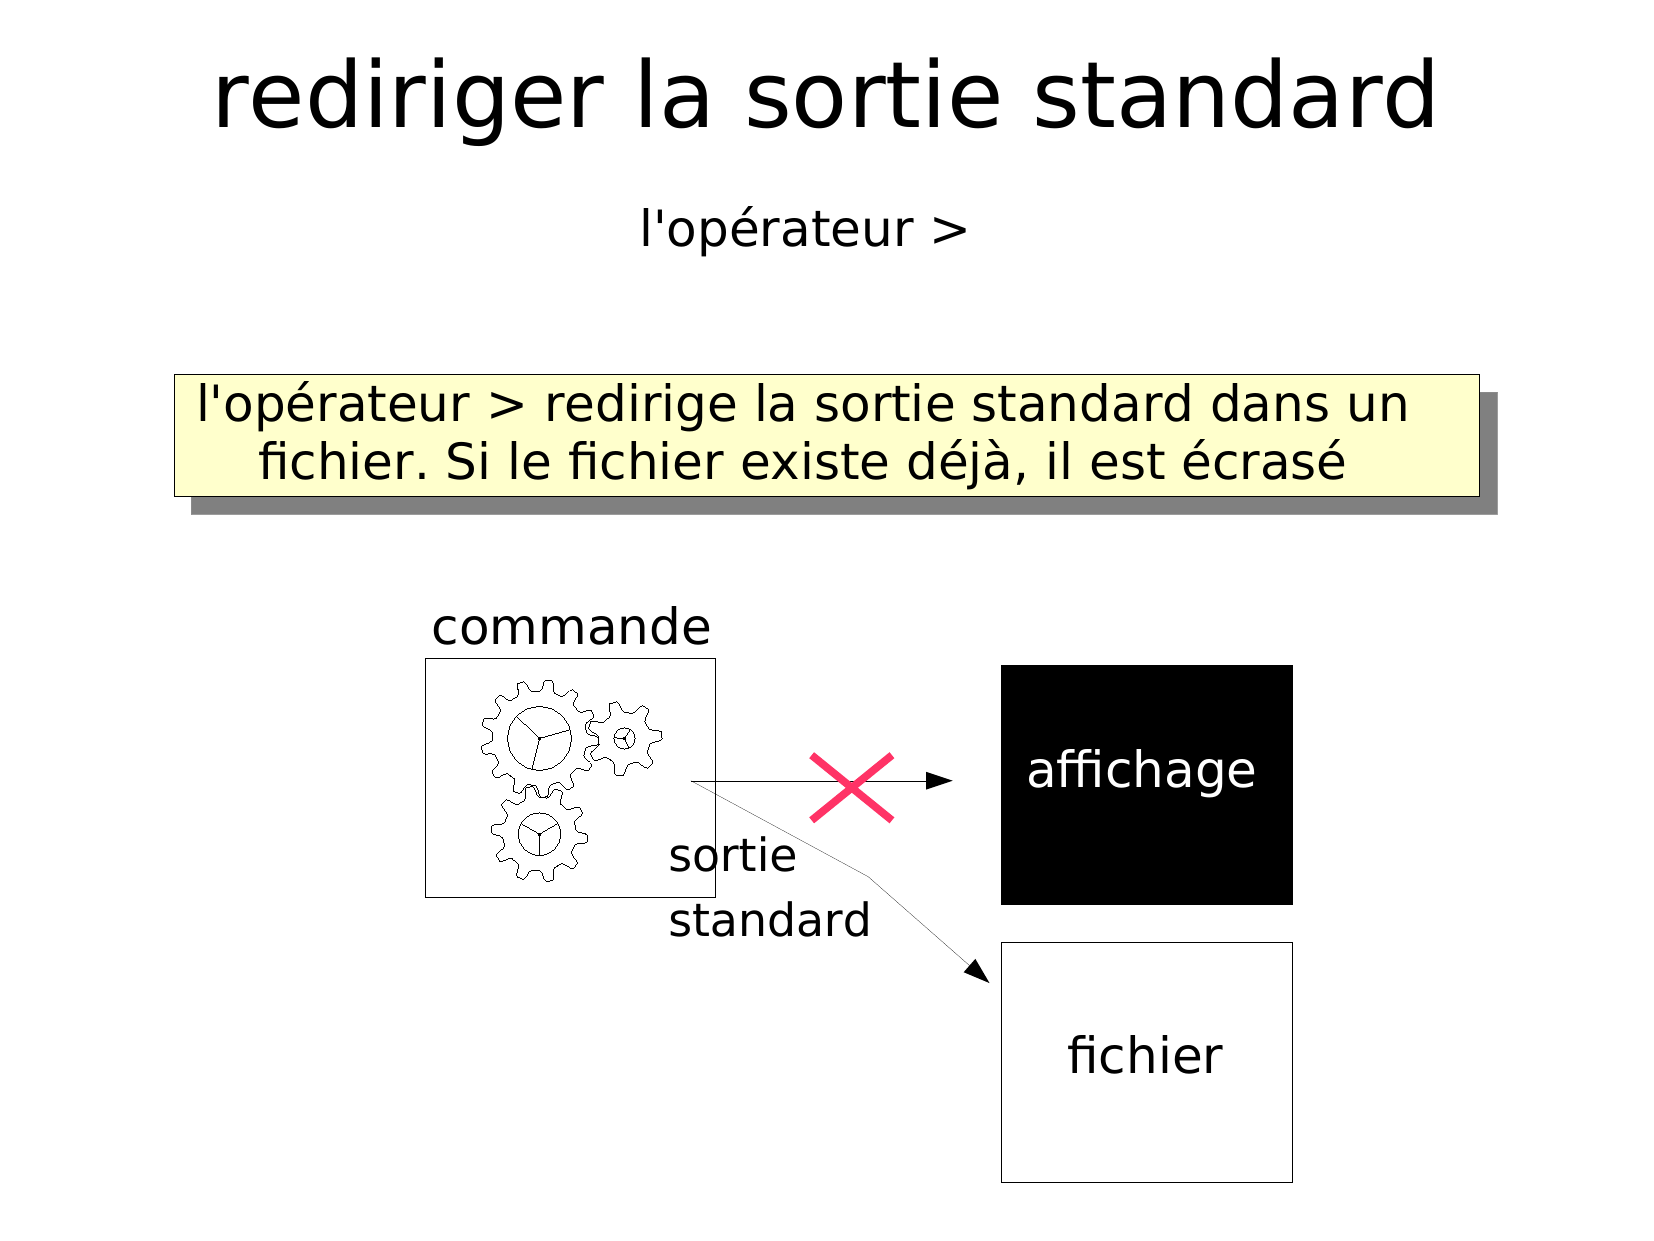

# rediriger la sortie standard
l'opérateur >
l'opérateur > redirige la sortie standard dans un fichier. Si le fichier existe déjà, il est écrasé
commande
affichage
sortie
standard
fichier